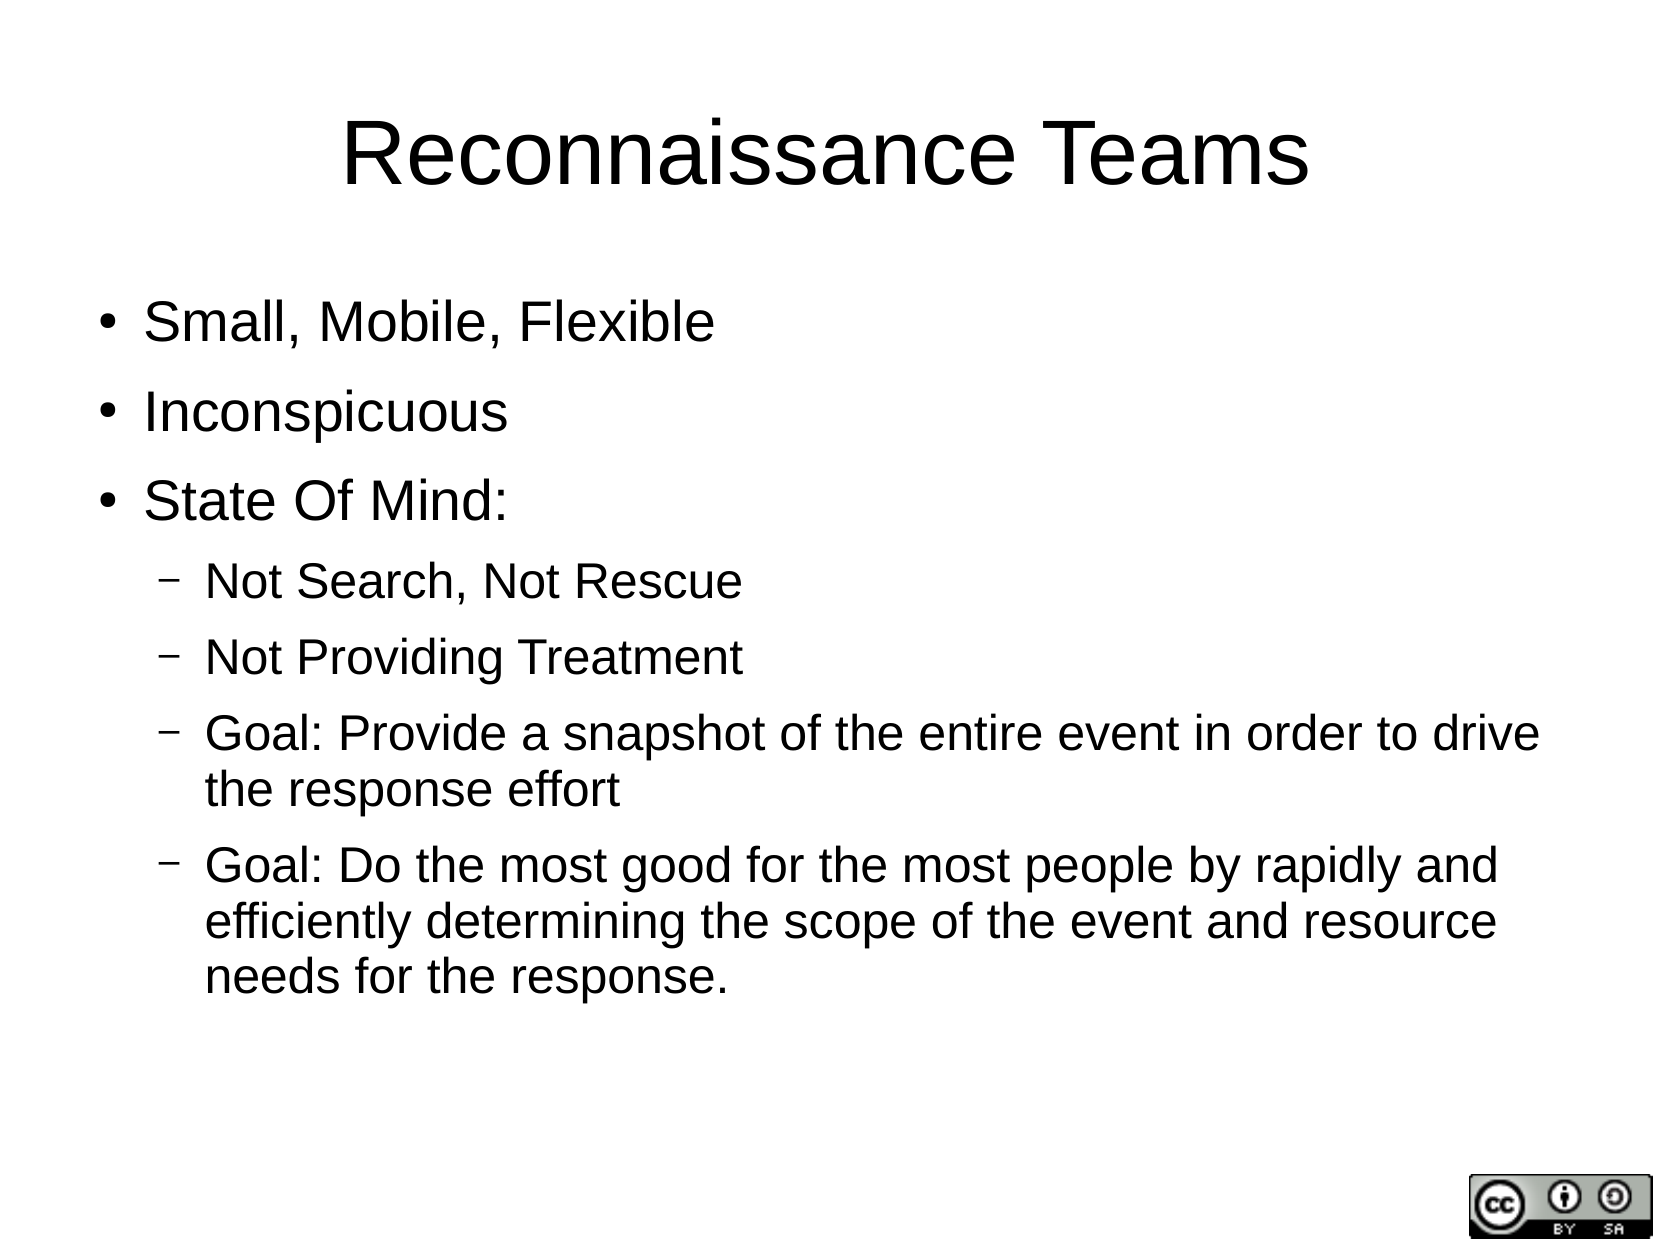

# Reconnaissance Teams
Small, Mobile, Flexible
Inconspicuous
State Of Mind:
Not Search, Not Rescue
Not Providing Treatment
Goal: Provide a snapshot of the entire event in order to drive the response effort
Goal: Do the most good for the most people by rapidly and efficiently determining the scope of the event and resource needs for the response.